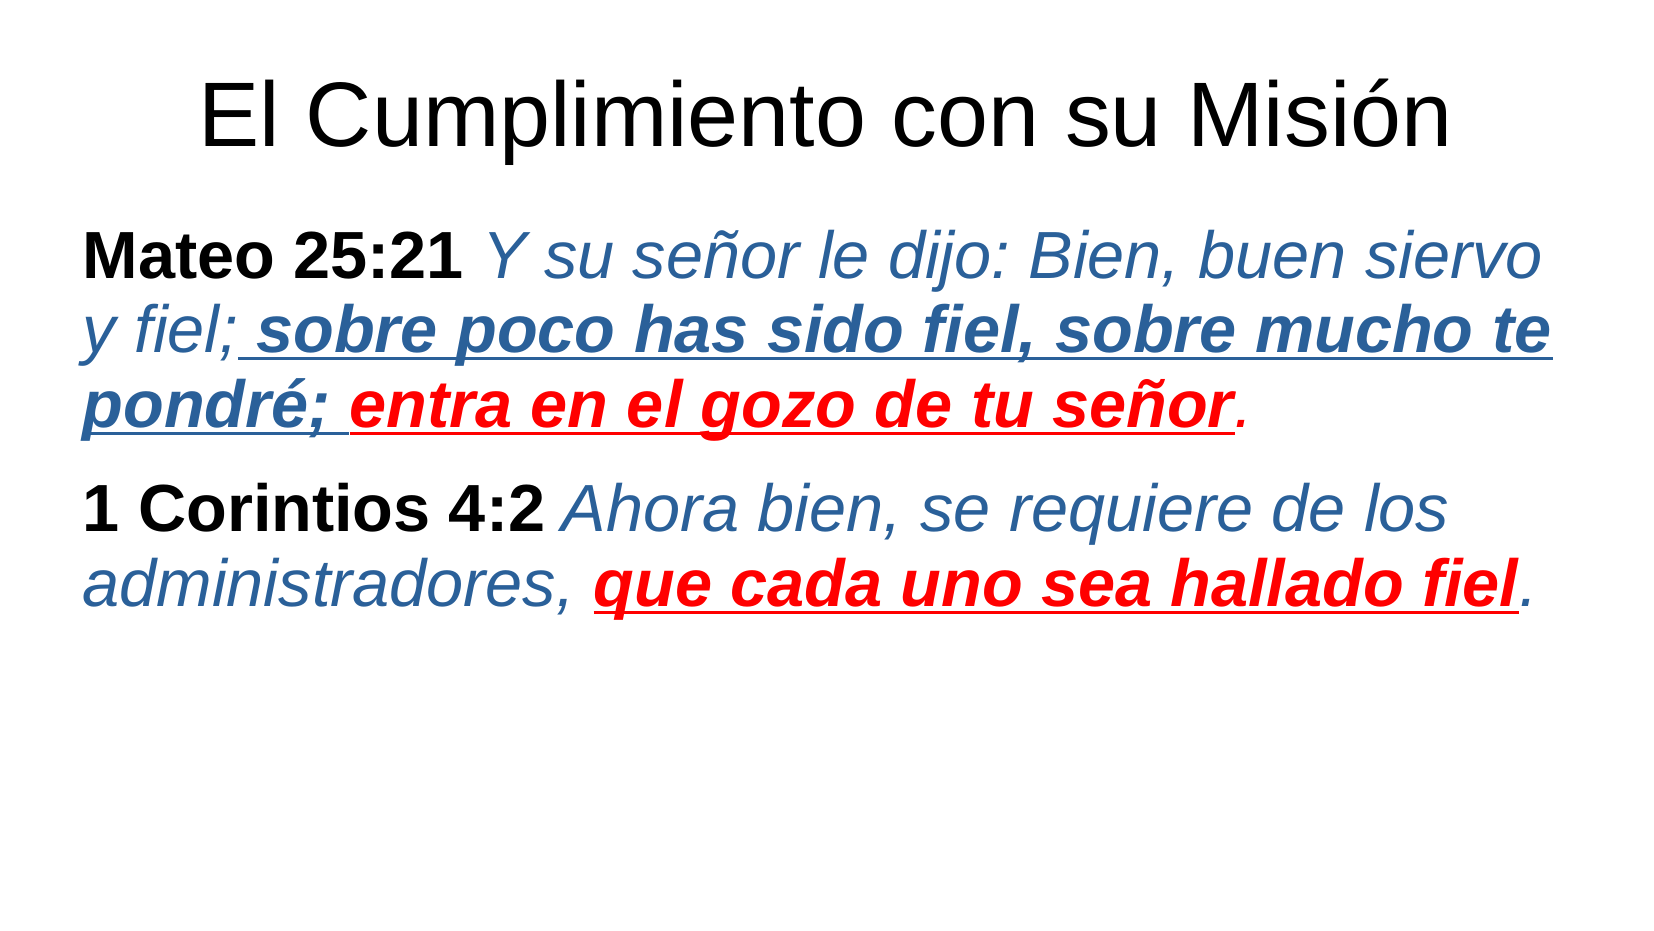

# El Cumplimiento con su Misión
Mateo 25:21 Y su señor le dijo: Bien, buen siervo y fiel; sobre poco has sido fiel, sobre mucho te pondré; entra en el gozo de tu señor.
1 Corintios 4:2 Ahora bien, se requiere de los administradores, que cada uno sea hallado fiel.